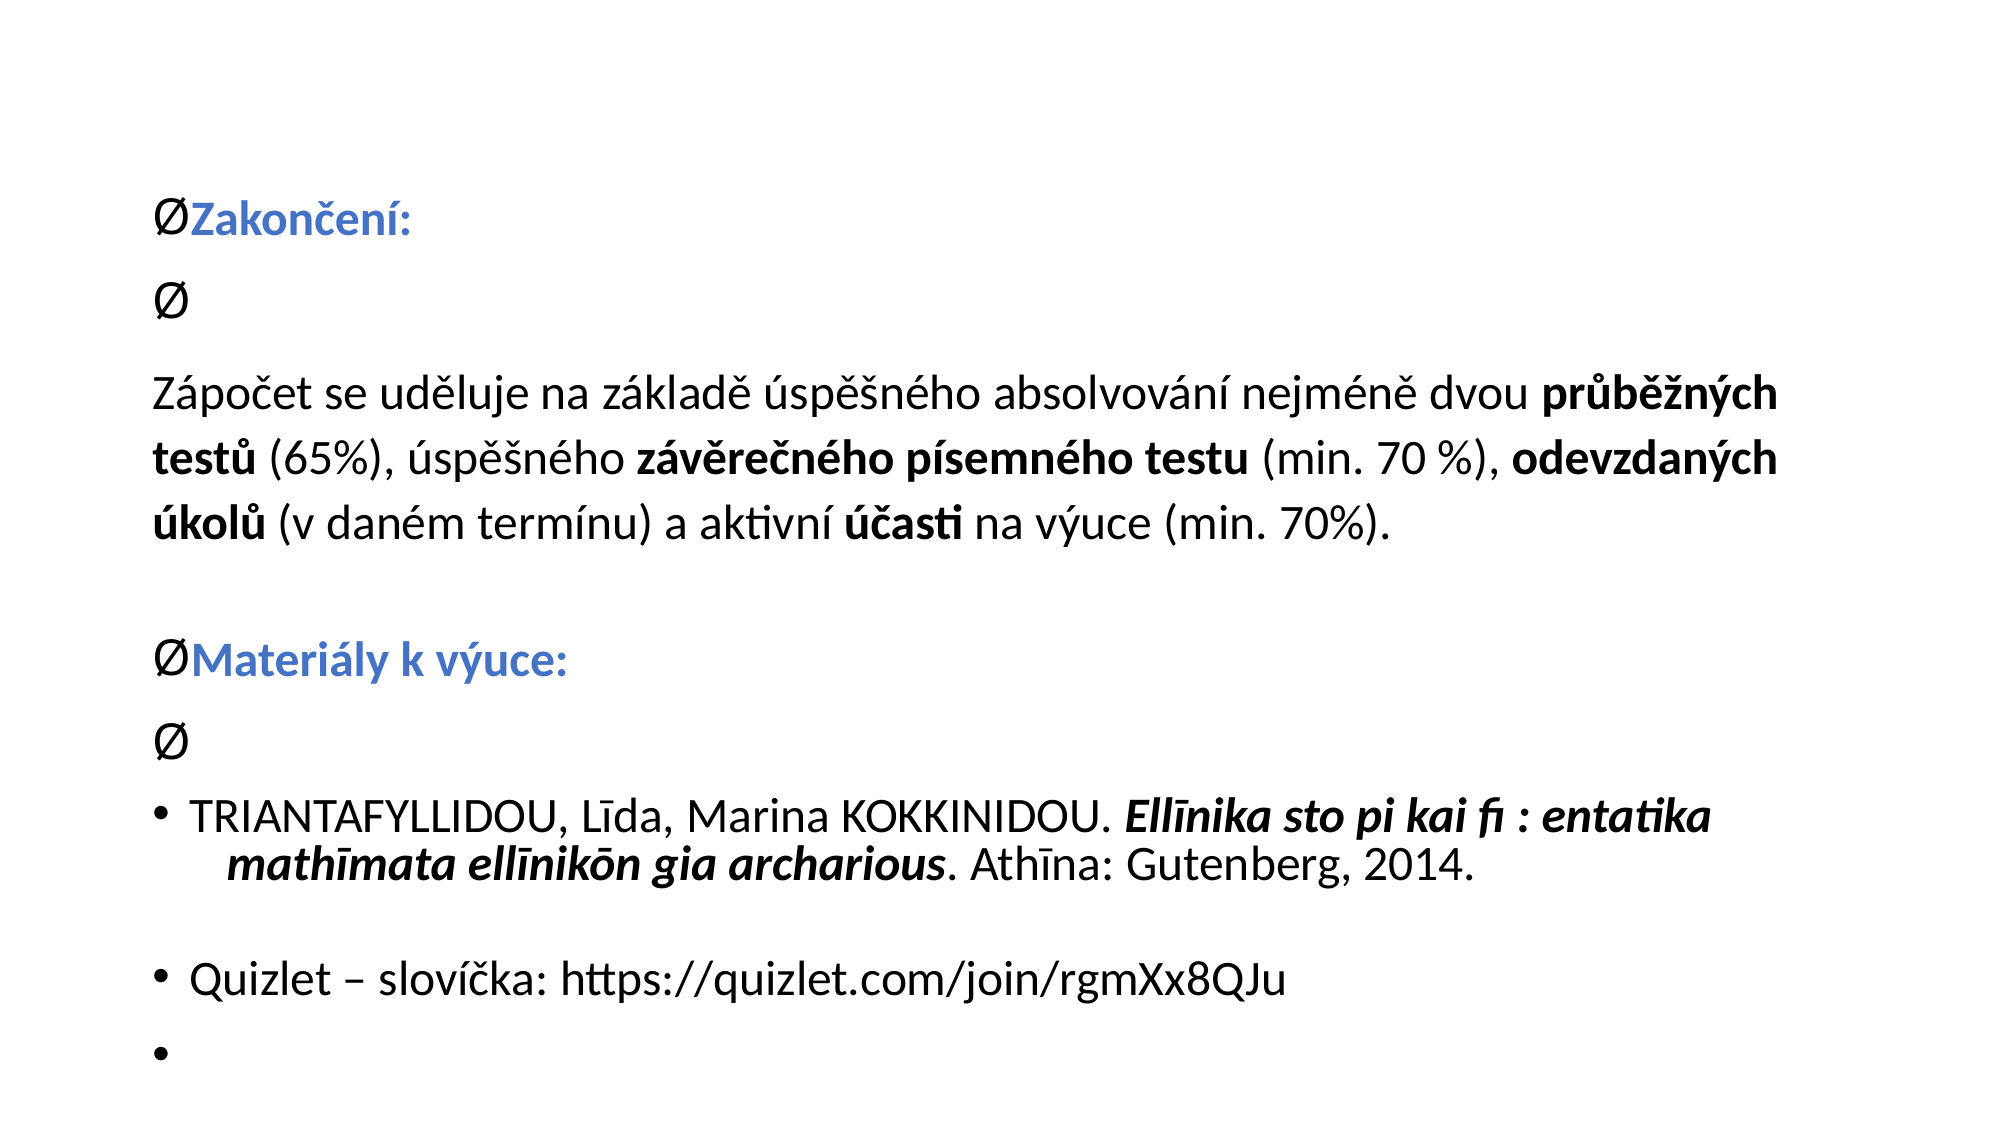

#
Zakončení:
Zápočet se uděluje na základě úspěšného absolvování nejméně dvou průběžných testů (65%), úspěšného závěrečného písemného testu (min. 70 %), odevzdaných úkolů (v daném termínu) a aktivní účasti na výuce (min. 70%).
Materiály k výuce:
TRIANTAFYLLIDOU, Līda, Marina KOKKINIDOU. Ellīnika sto pi kai fi : entatika mathīmata ellīnikōn gia archarious. Athīna: Gutenberg, 2014.
Quizlet – slovíčka: https://quizlet.com/join/rgmXx8QJu